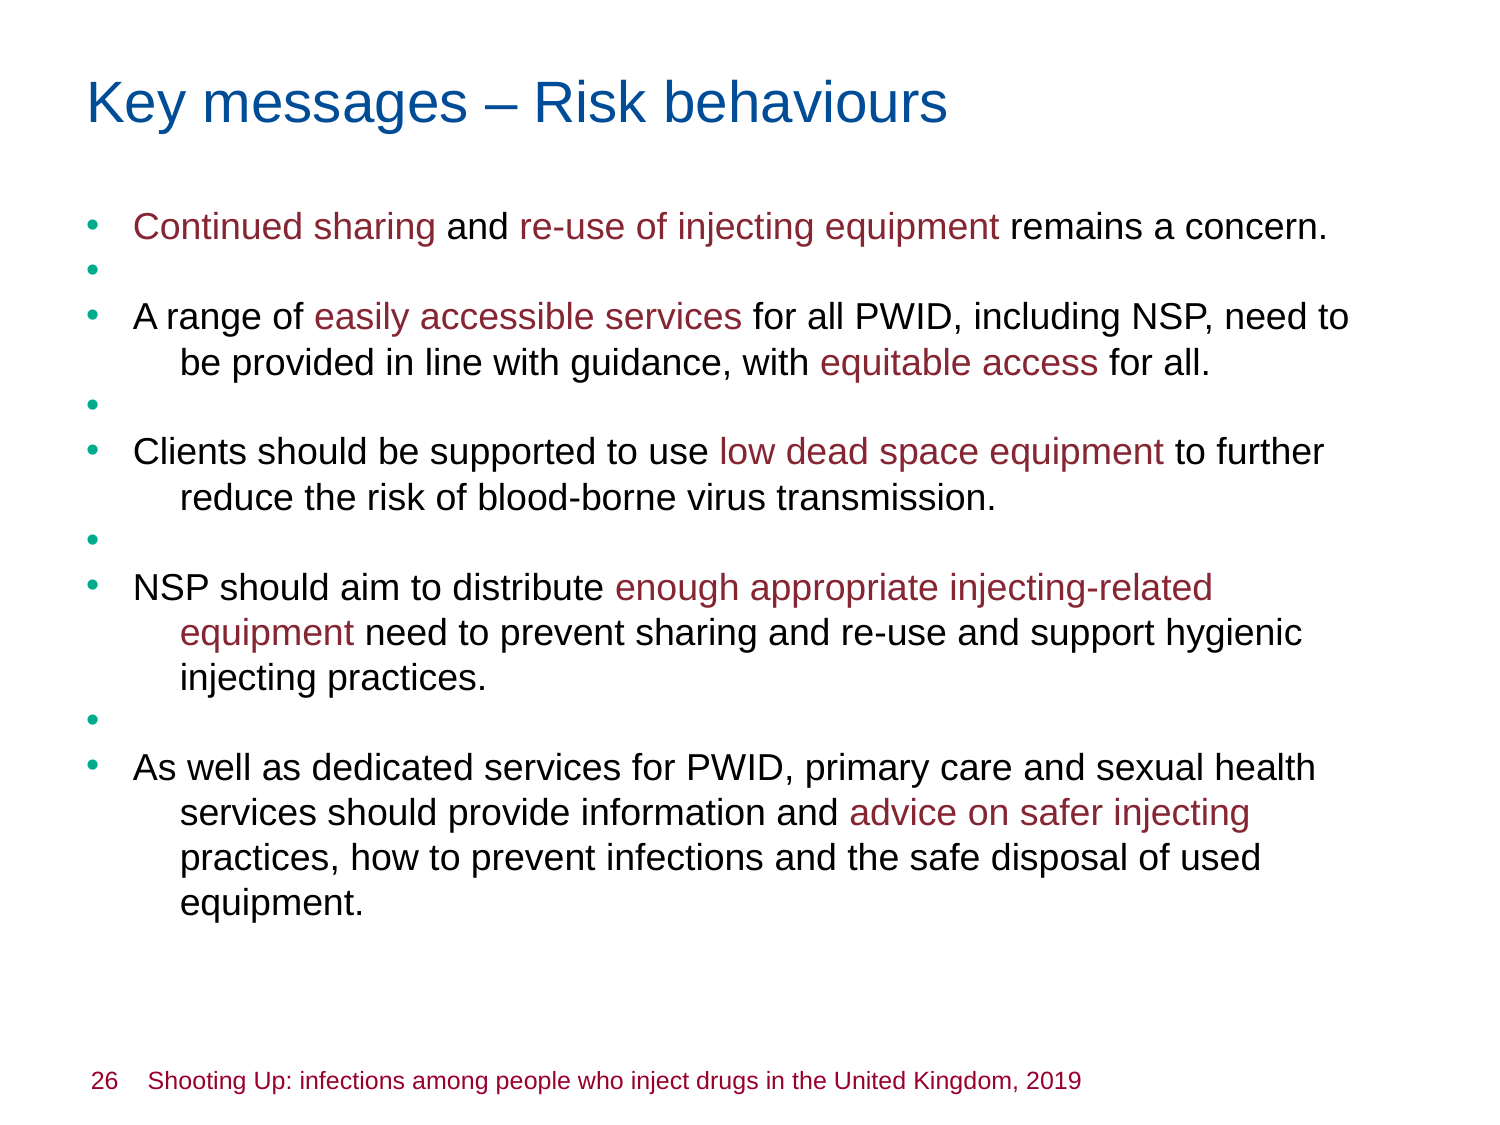

Key messages – Risk behaviours
Continued sharing and re-use of injecting equipment remains a concern.
A range of easily accessible services for all PWID, including NSP, need to be provided in line with guidance, with equitable access for all.
Clients should be supported to use low dead space equipment to further reduce the risk of blood-borne virus transmission.
NSP should aim to distribute enough appropriate injecting-related equipment need to prevent sharing and re-use and support hygienic injecting practices.
As well as dedicated services for PWID, primary care and sexual health services should provide information and advice on safer injecting practices, how to prevent infections and the safe disposal of used equipment.
 24
Shooting Up: infections among people who inject drugs in the United Kingdom, 2019